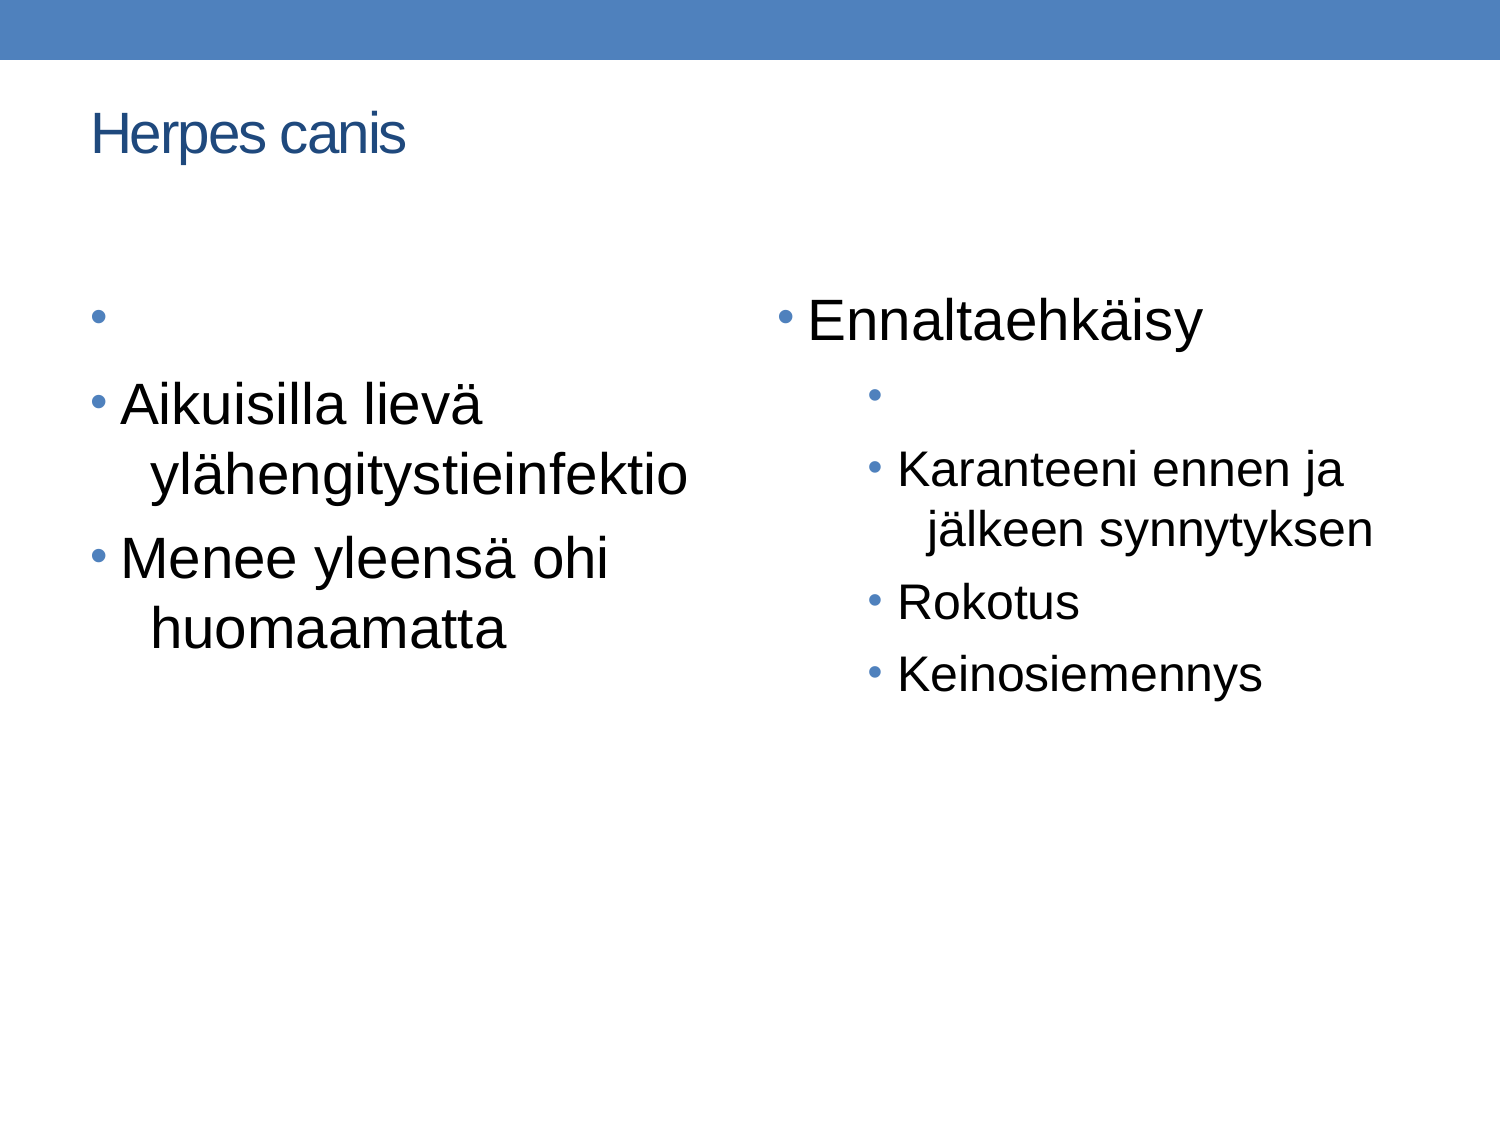

# Herpes canis
Aikuisilla lievä ylähengitystieinfektio
Menee yleensä ohi huomaamatta
Ennaltaehkäisy
Karanteeni ennen ja jälkeen synnytyksen
Rokotus
Keinosiemennys